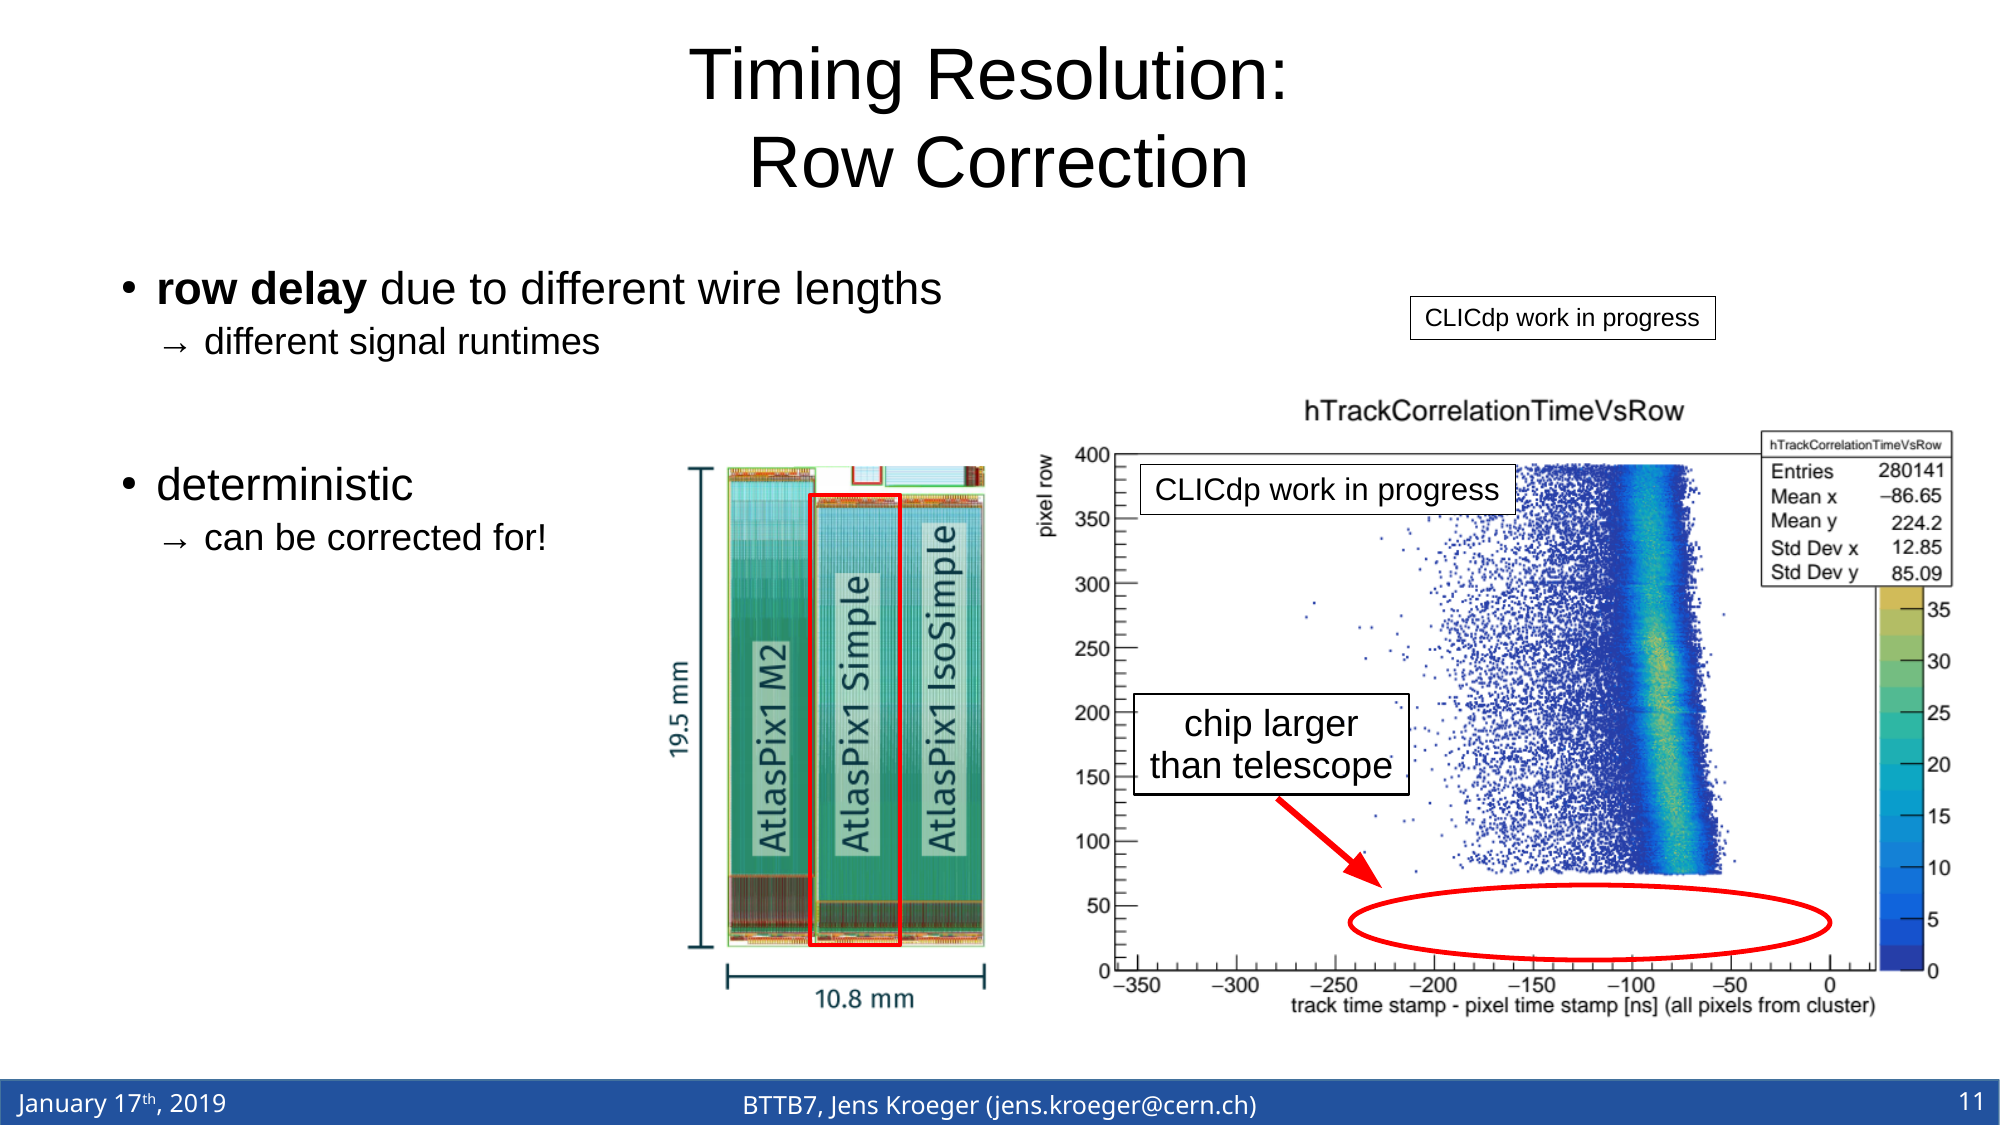

# Timing Resolution: Row Correction
row delay due to different wire lengths
→ different signal runtimes
deterministic
→ can be corrected for!
CLICdp work in progress
CLICdp work in progress
chip larger
than telescope
11
November 28th, 2018
BTTB7, Jens Kroeger (jens.kroeger@cern.ch)